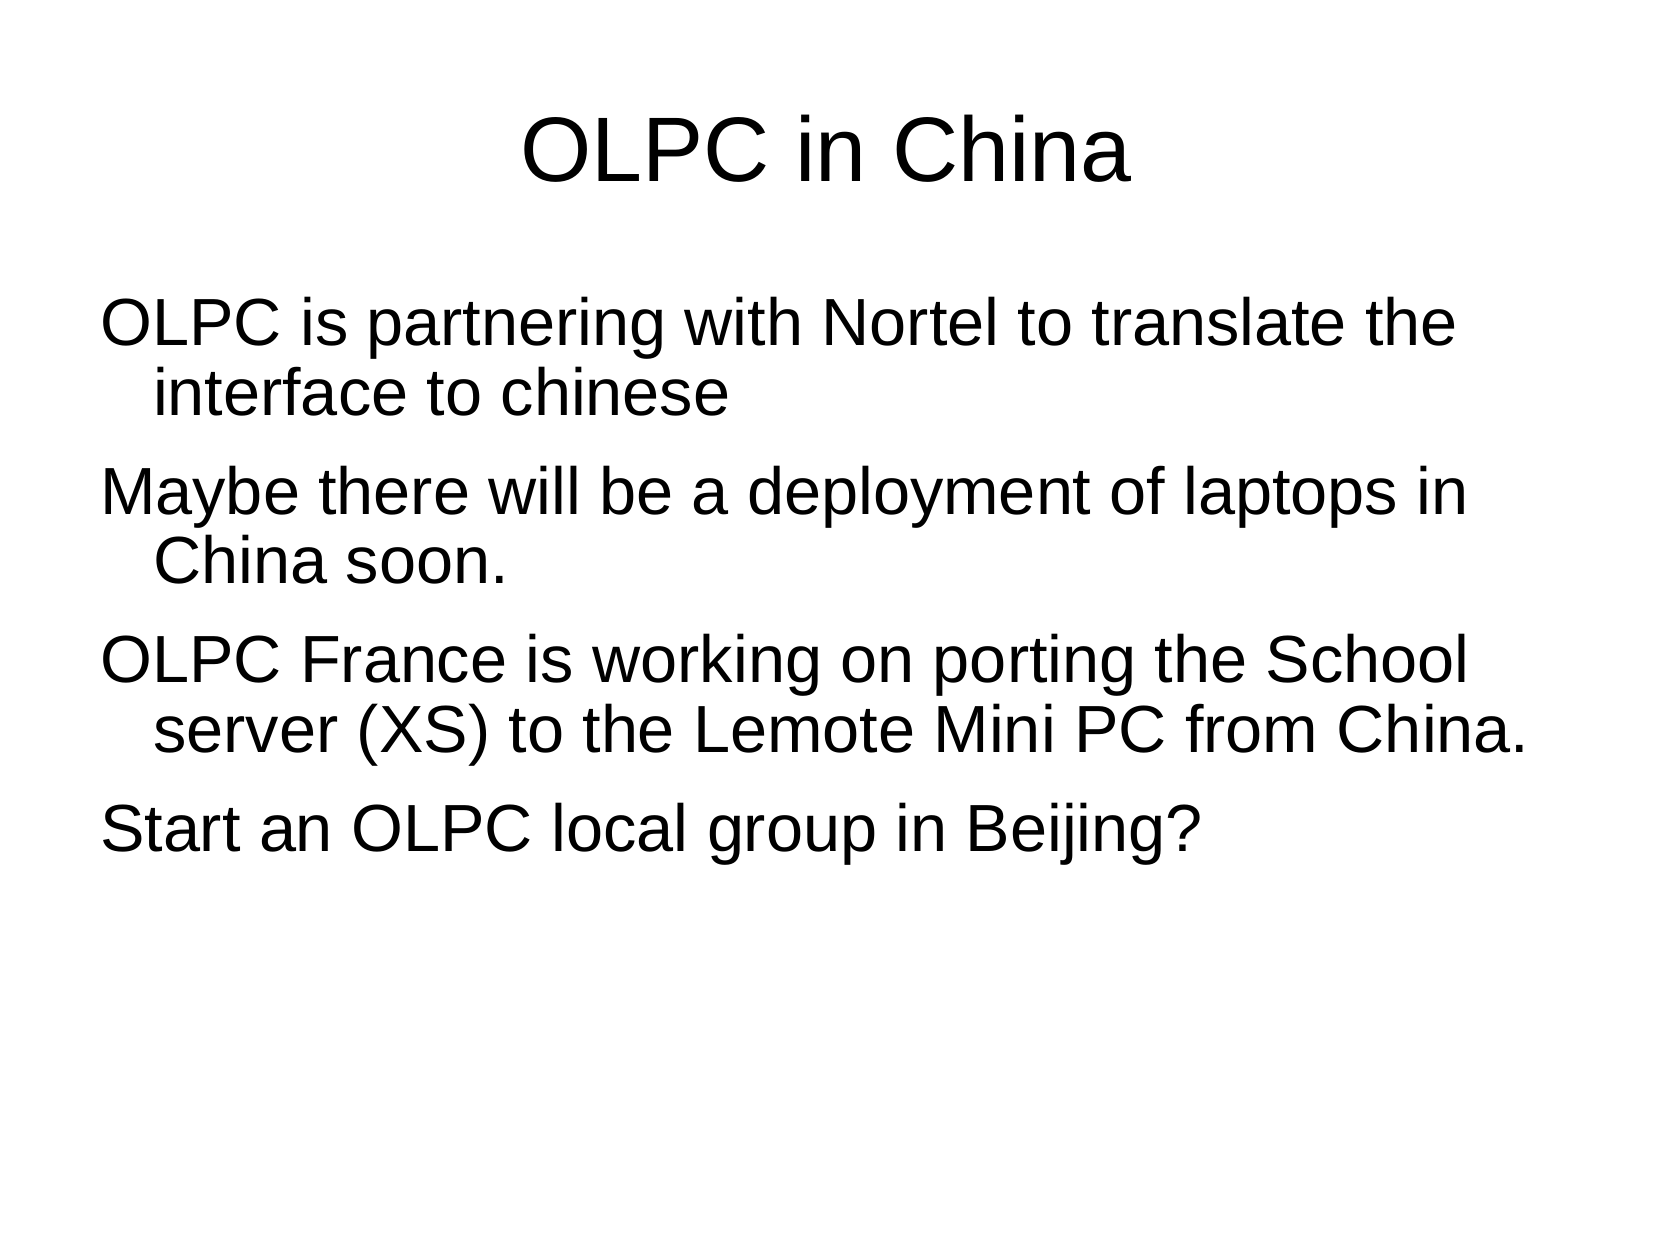

# OLPC in China
OLPC is partnering with Nortel to translate the interface to chinese
Maybe there will be a deployment of laptops in China soon.
OLPC France is working on porting the School server (XS) to the Lemote Mini PC from China.
Start an OLPC local group in Beijing?